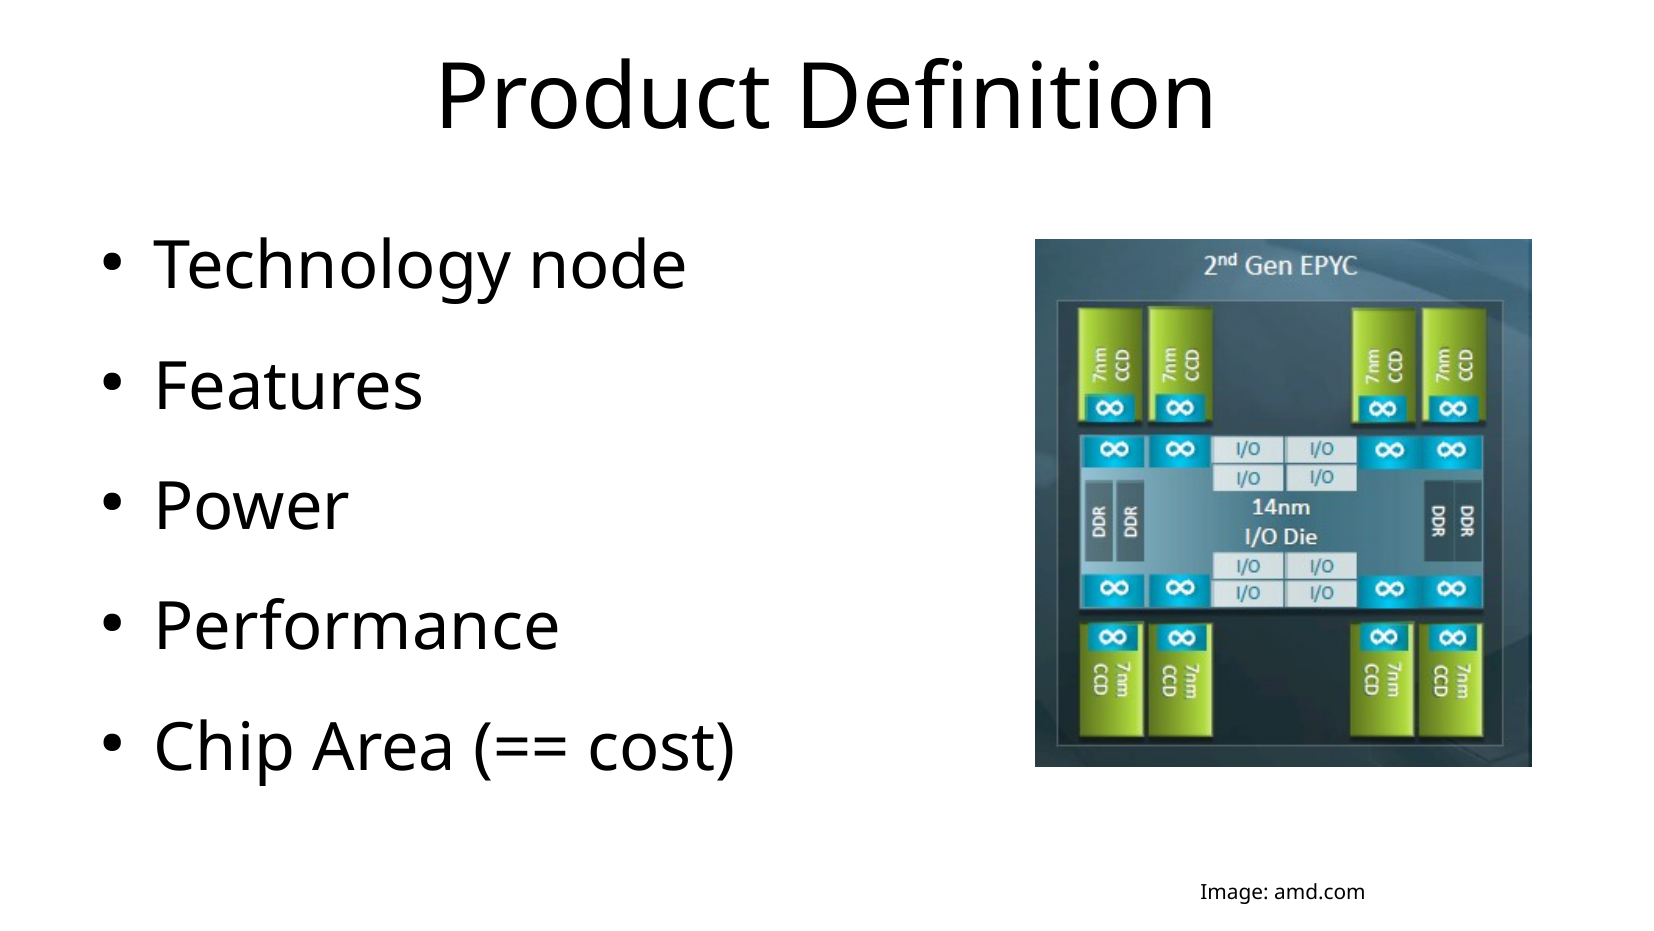

# Product Definition
Technology node
Features
Power
Performance
Chip Area (== cost)
Image: amd.com